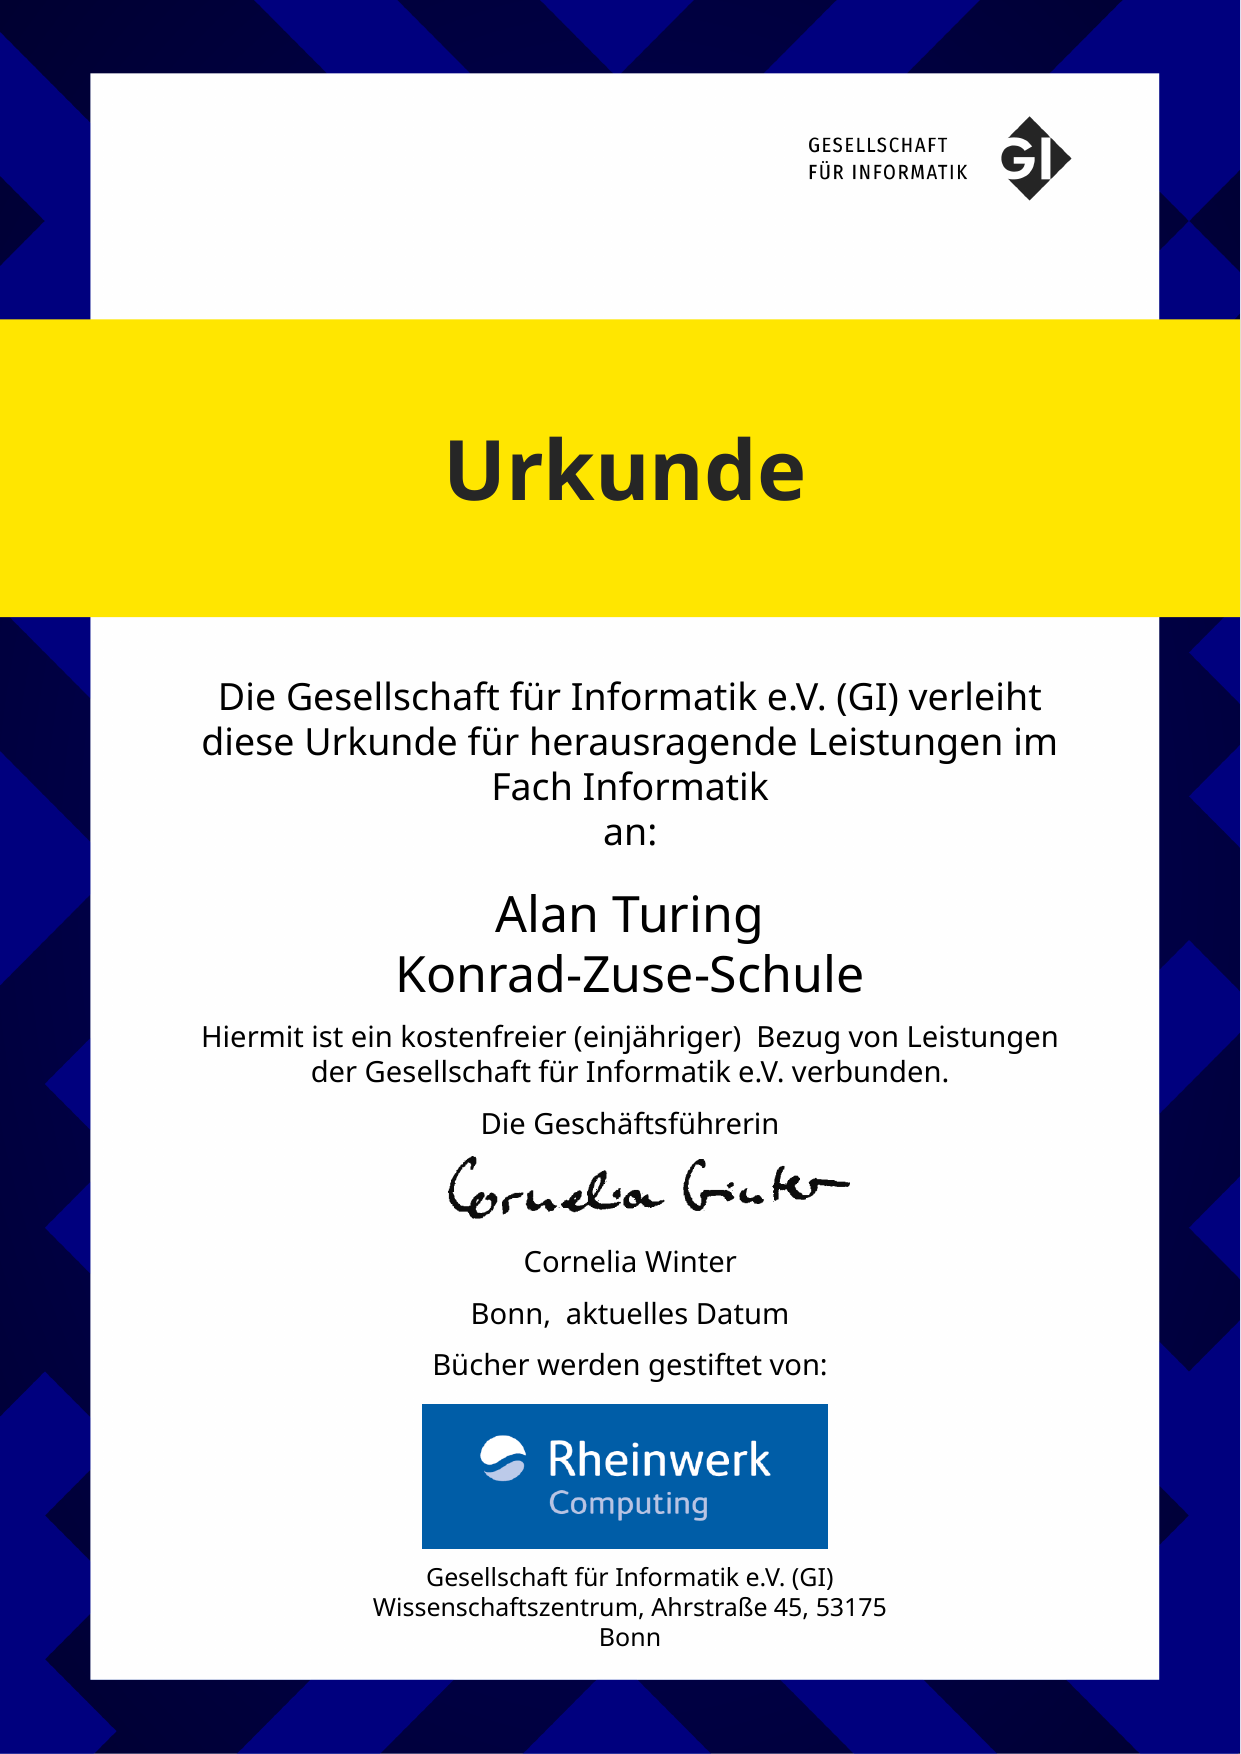

Urkunde
Die Gesellschaft für Informatik e.V. (GI) verleiht diese Urkunde für herausragende Leistungen im Fach Informatik
an:
Alan Turing
Konrad-Zuse-Schule
Hiermit ist ein kostenfreier (einjähriger) Bezug von Leistungen
der Gesellschaft für Informatik e.V. verbunden.
Die Geschäftsführerin
Cornelia Winter
Bonn, aktuelles Datum
Bücher werden gestiftet von:
Gesellschaft für Informatik e.V. (GI)
Wissenschaftszentrum, Ahrstraße 45, 53175 Bonn